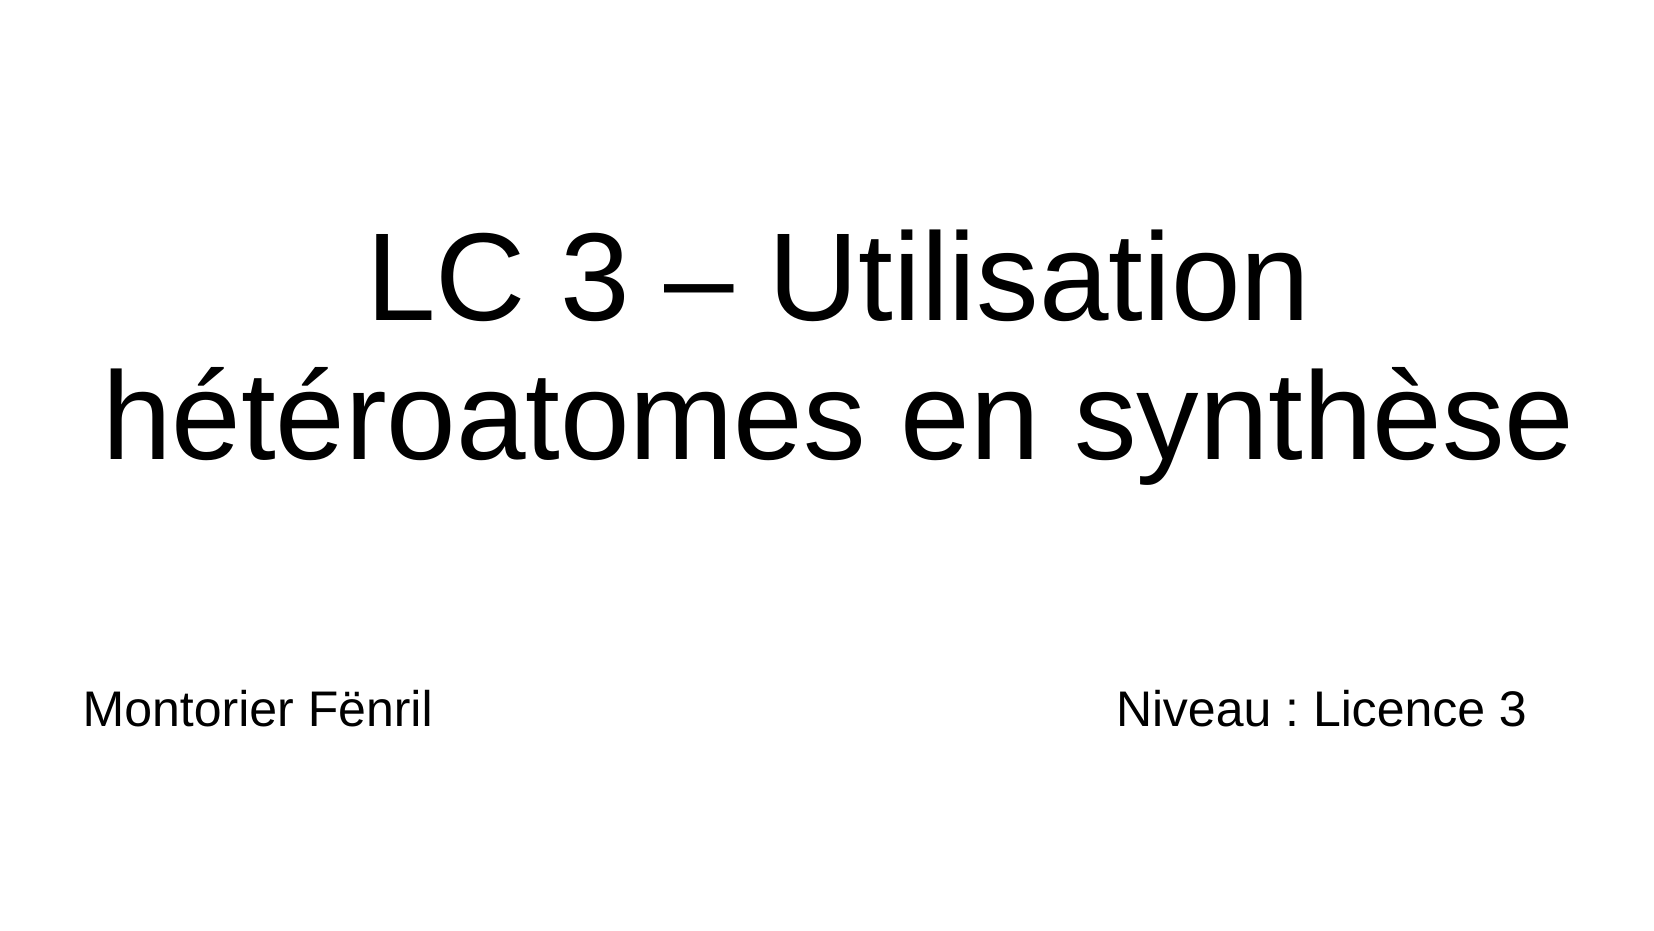

# LC 3 – Utilisation hétéroatomes en synthèse
Montorier Fënril										Niveau : Licence 3